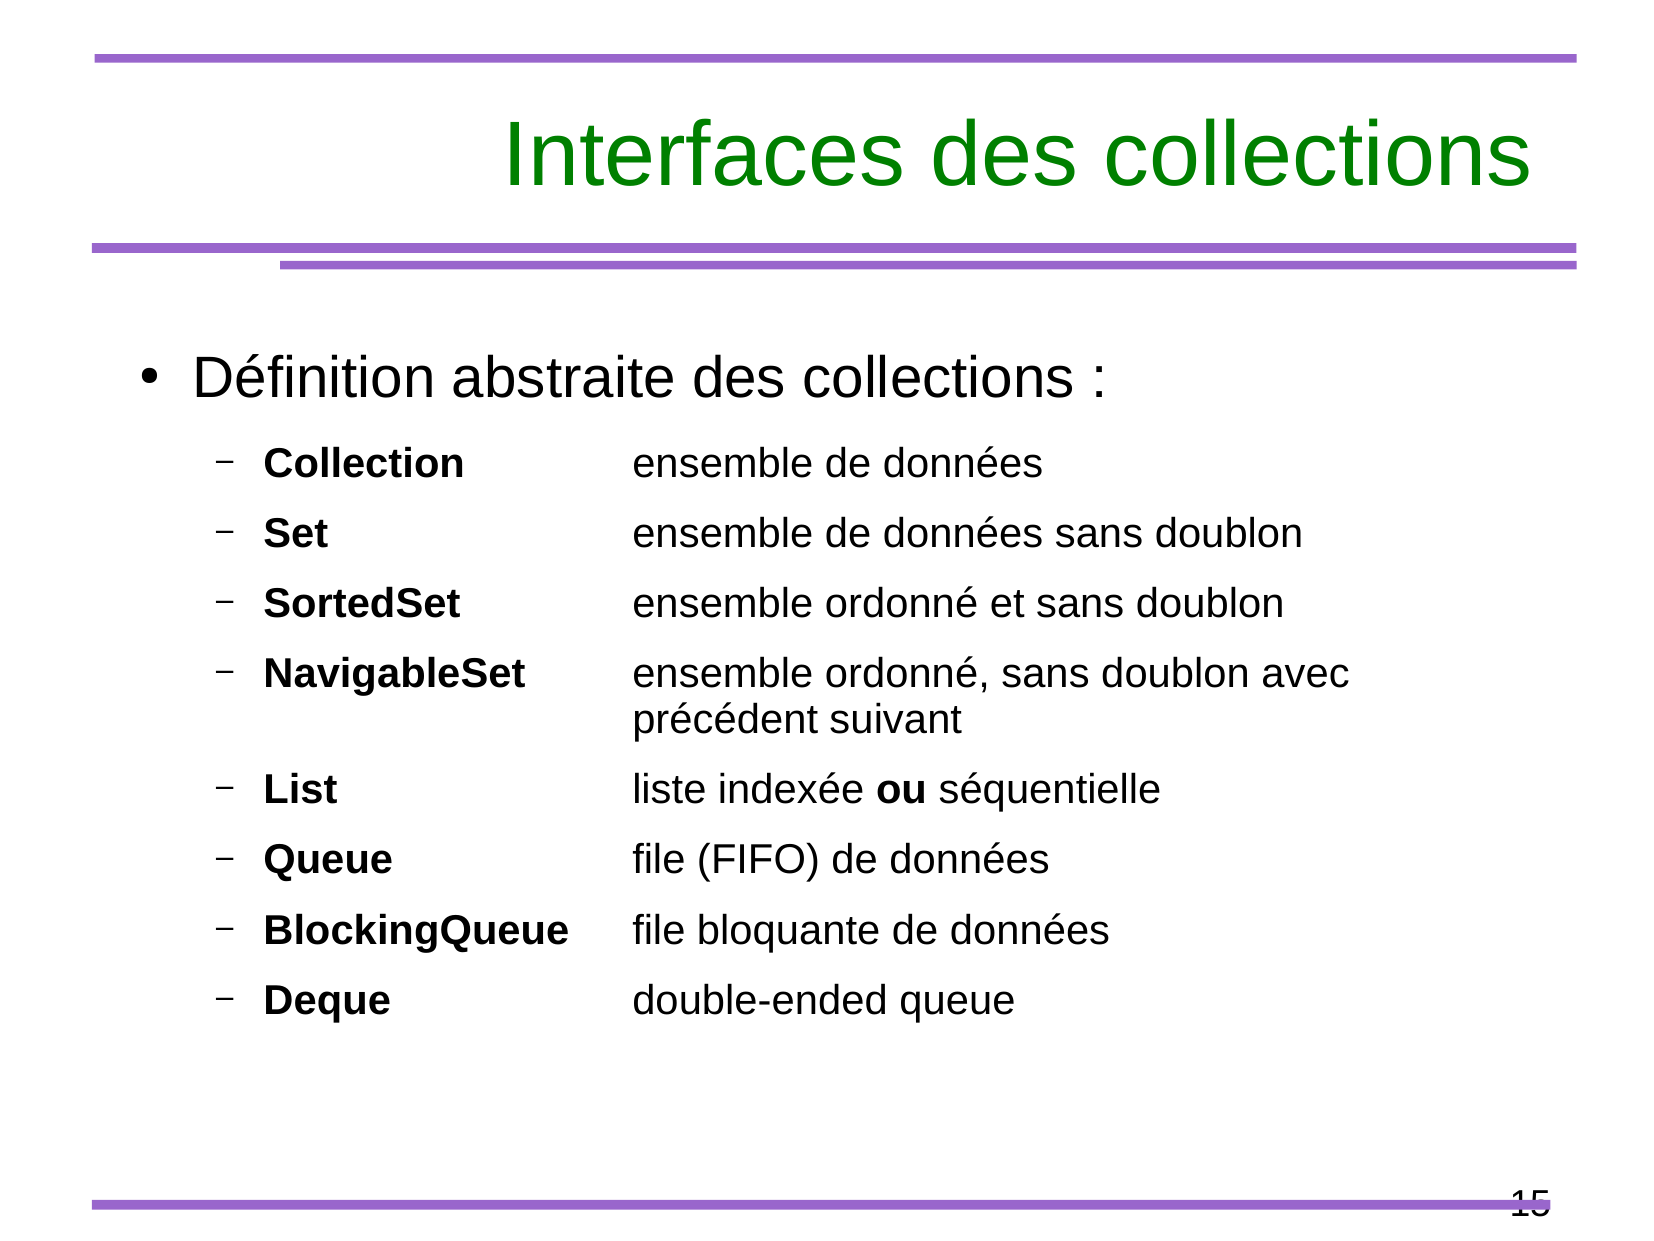

# Interfaces des collections
Définition abstraite des collections :
Collection			ensemble de données
Set					ensemble de données sans doublon
SortedSet			ensemble ordonné et sans doublon
NavigableSet		ensemble ordonné, sans doublon avec
					précédent suivant
List				liste indexée ou séquentielle
Queue				file (FIFO) de données
BlockingQueue	file bloquante de données
Deque				double-ended queue